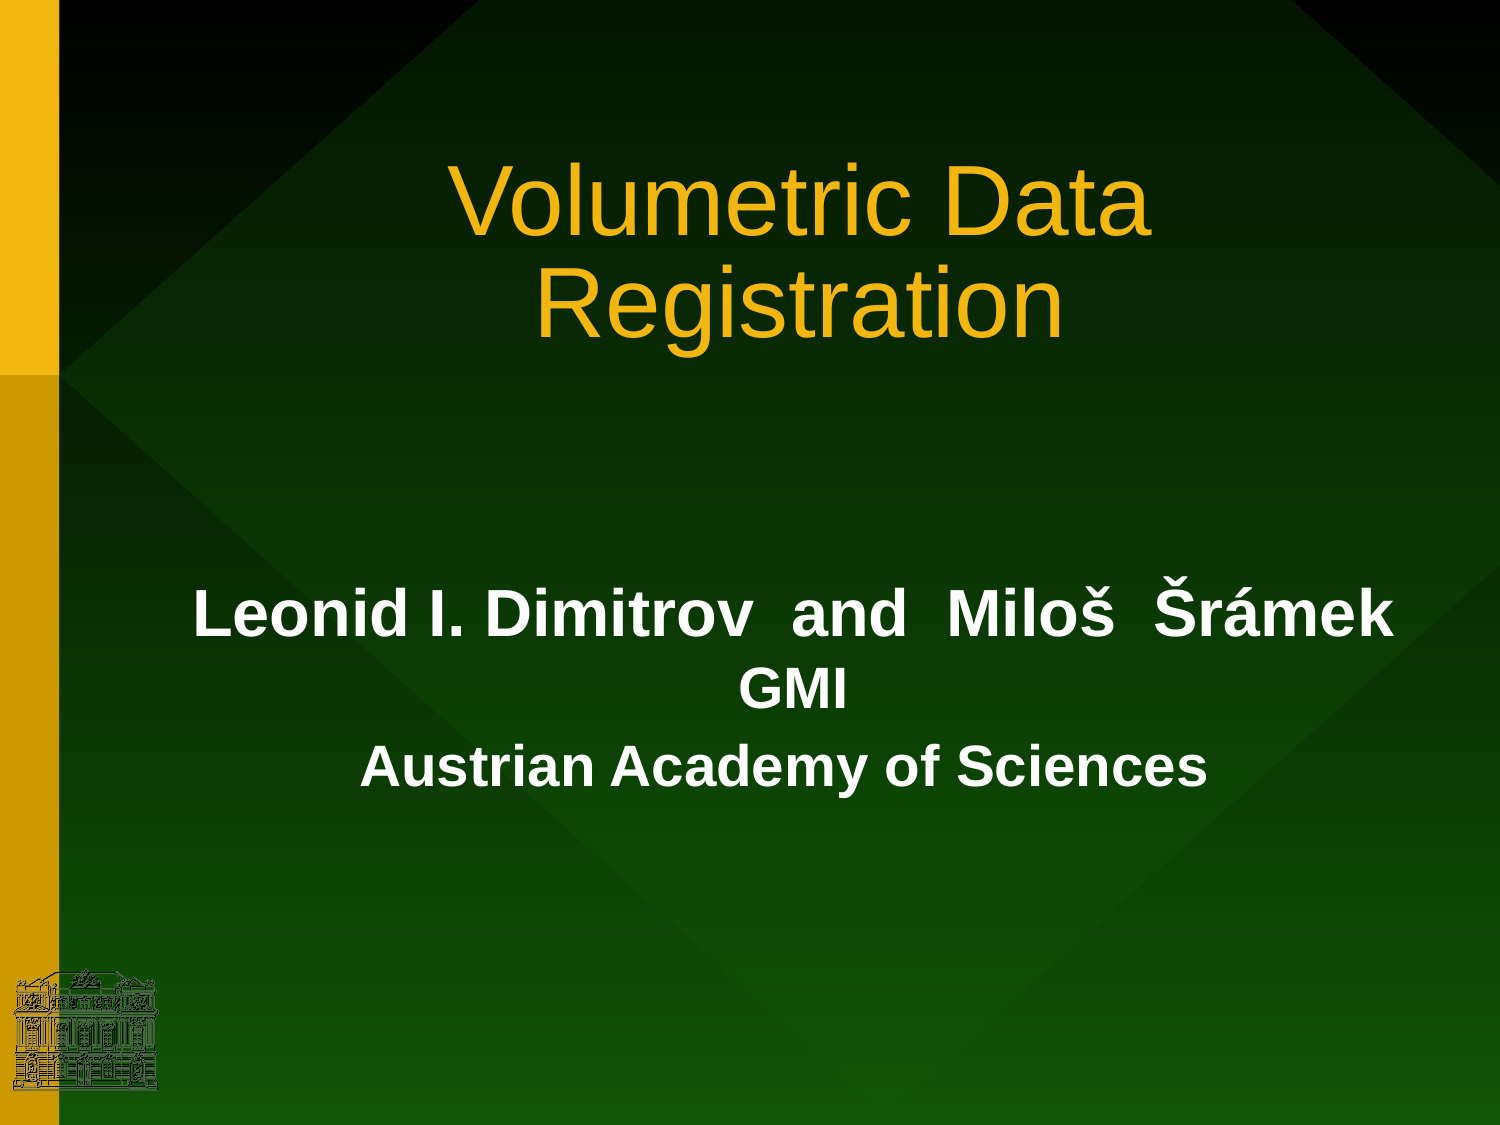

# Volumetric Data Registration
Leonid I. Dimitrov and Miloš Šrámek
GMI
Austrian Academy of Sciences